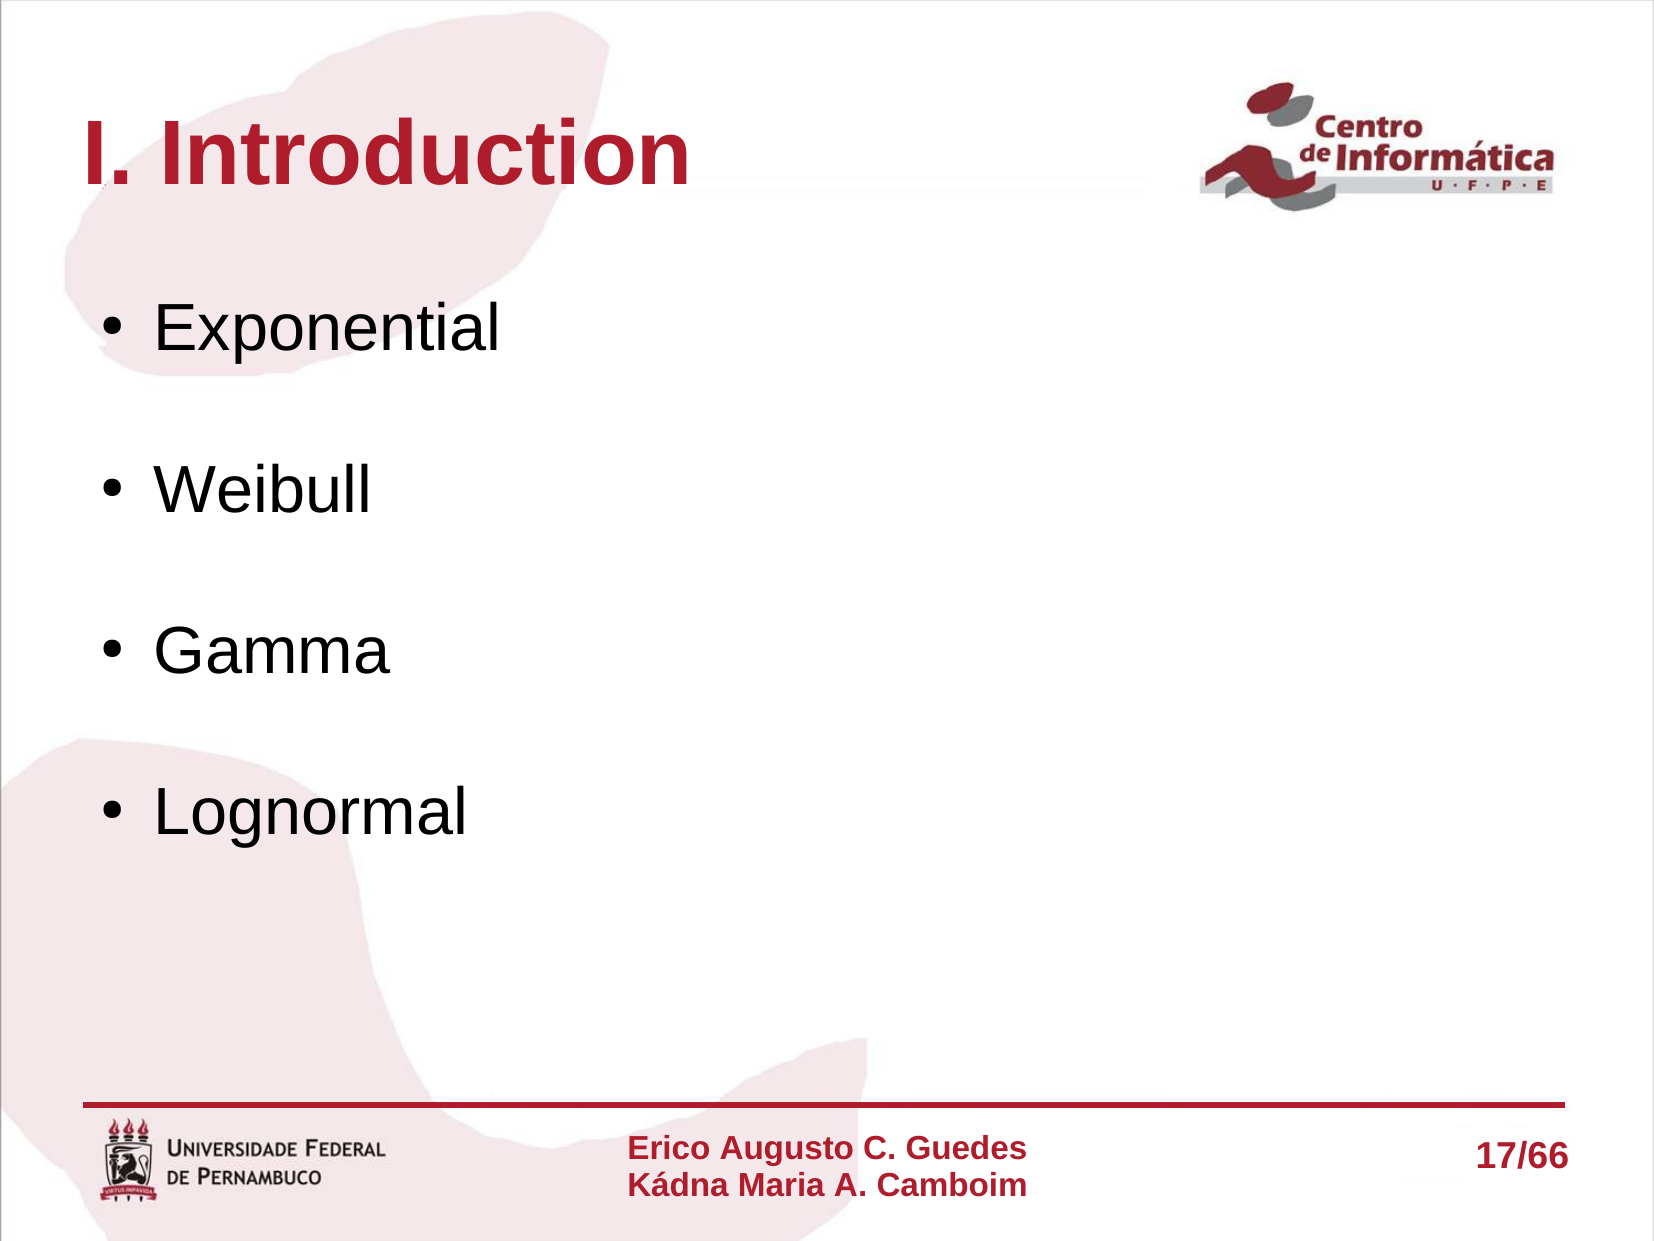

# I. Introduction
Exponential
Weibull
Gamma
Lognormal